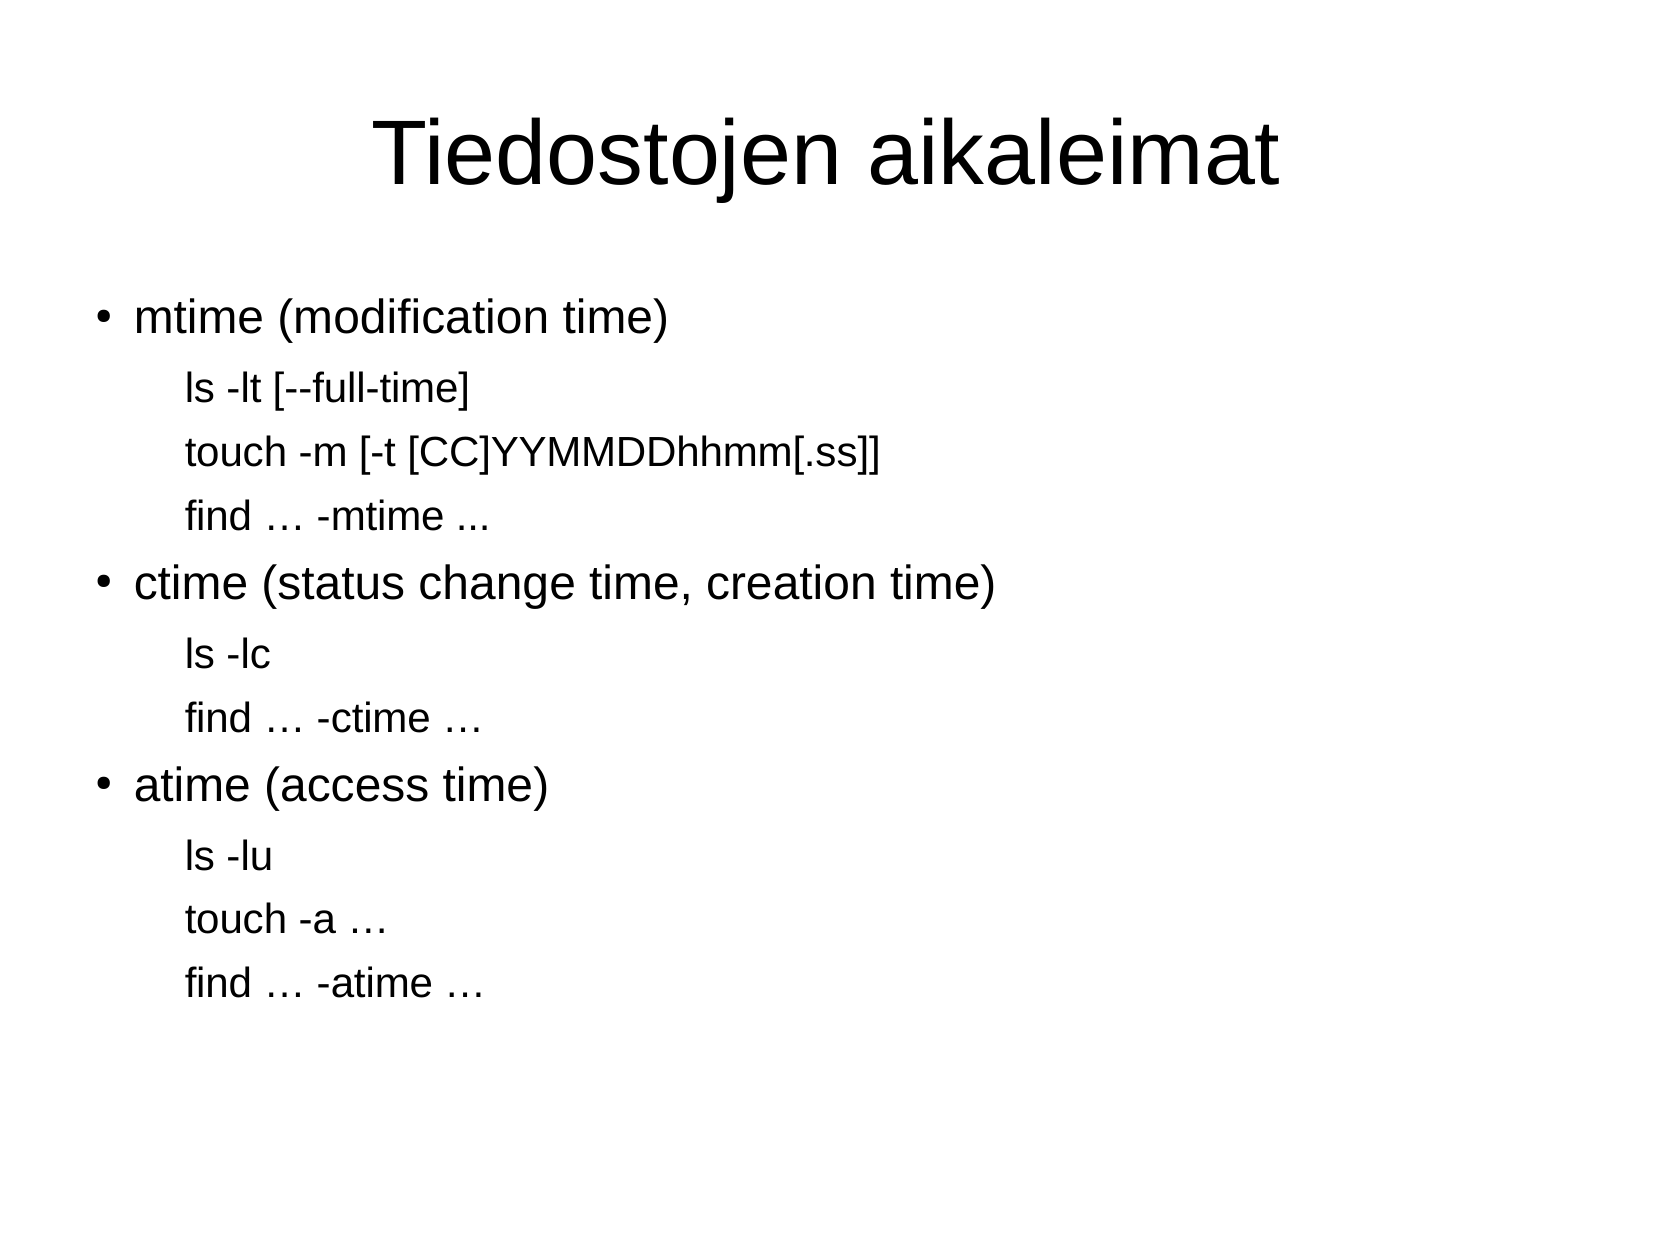

# Tiedostojen aikaleimat
mtime (modification time)
ls -lt [--full-time]
touch -m [-t [CC]YYMMDDhhmm[.ss]]
find … -mtime ...
ctime (status change time, creation time)
ls -lc
find … -ctime …
atime (access time)
ls -lu
touch -a …
find … -atime …